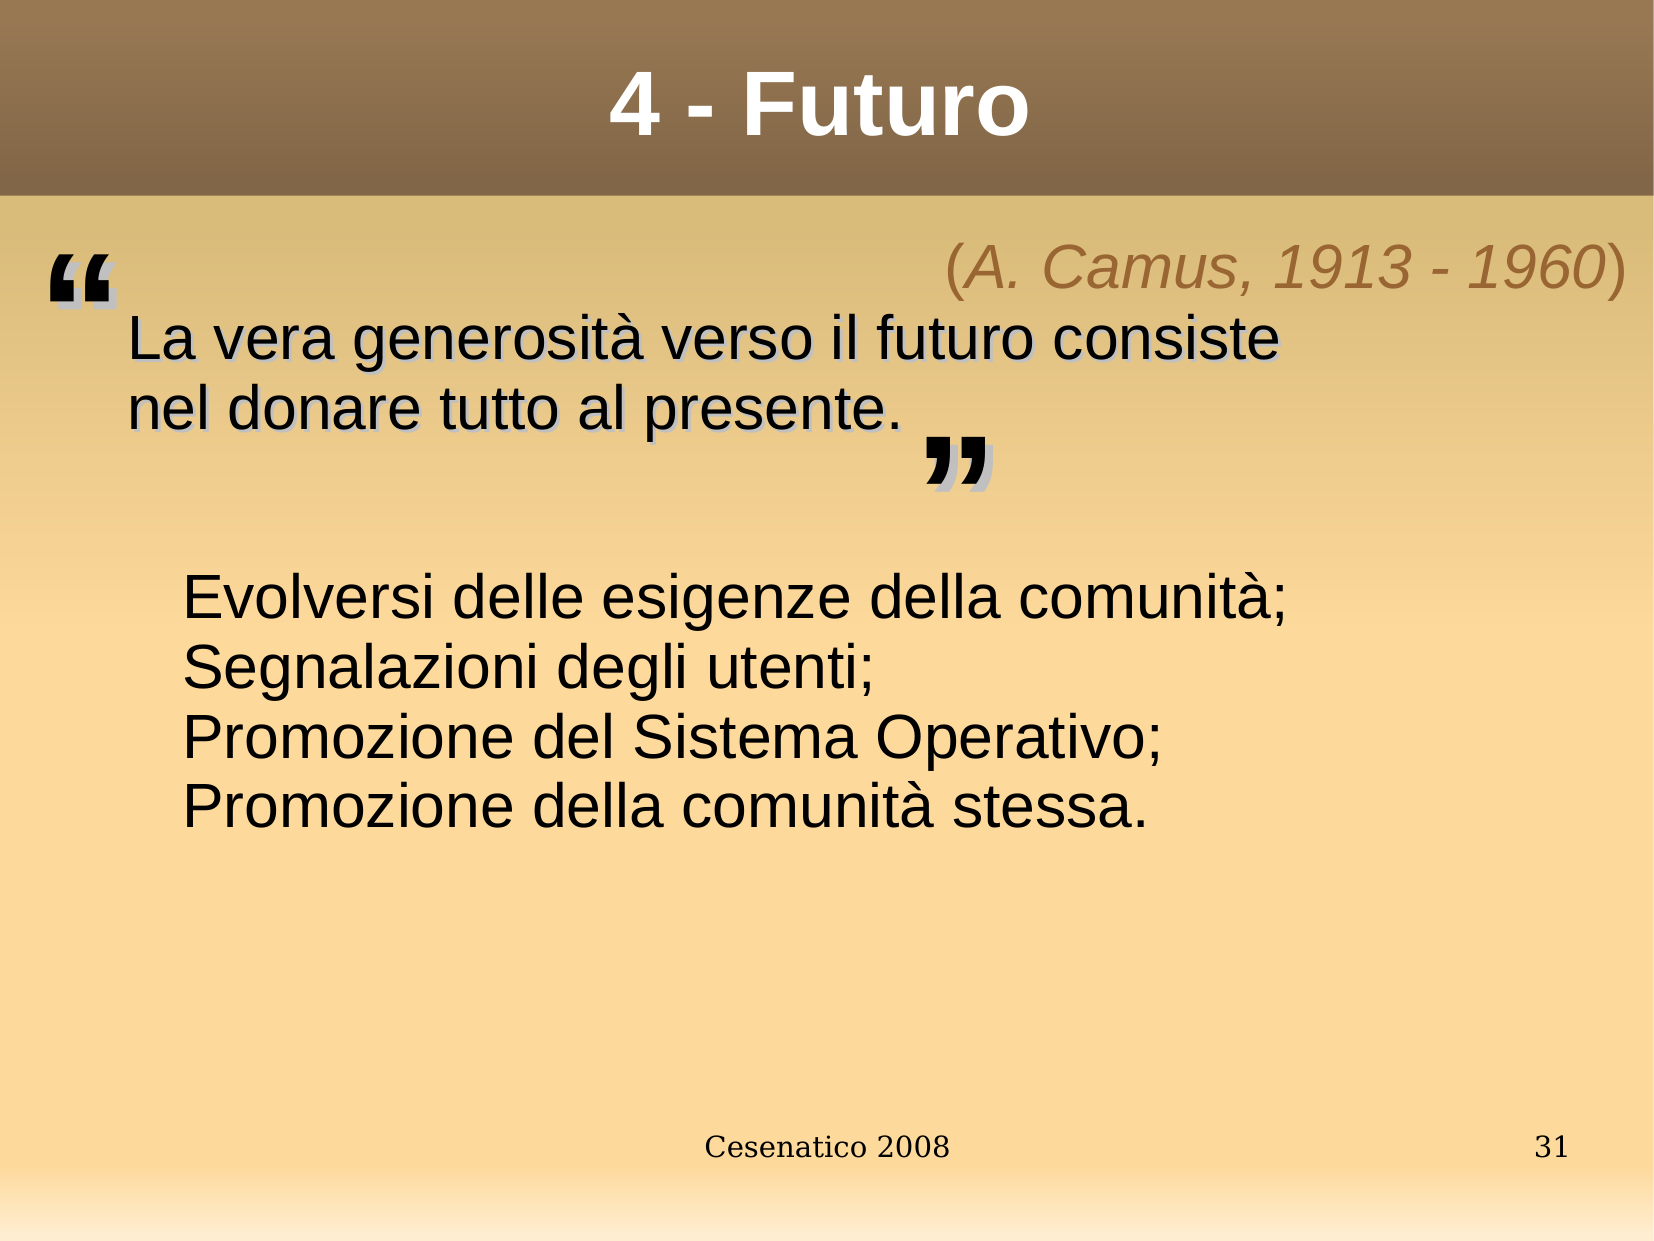

# 4 - Futuro
“
(A. Camus, 1913 - 1960)
La vera generosità verso il futuro consiste
nel donare tutto al presente.
„
 Evolversi delle esigenze della comunità;
 Segnalazioni degli utenti;
 Promozione del Sistema Operativo;
 Promozione della comunità stessa.
Cesenatico 2008
31